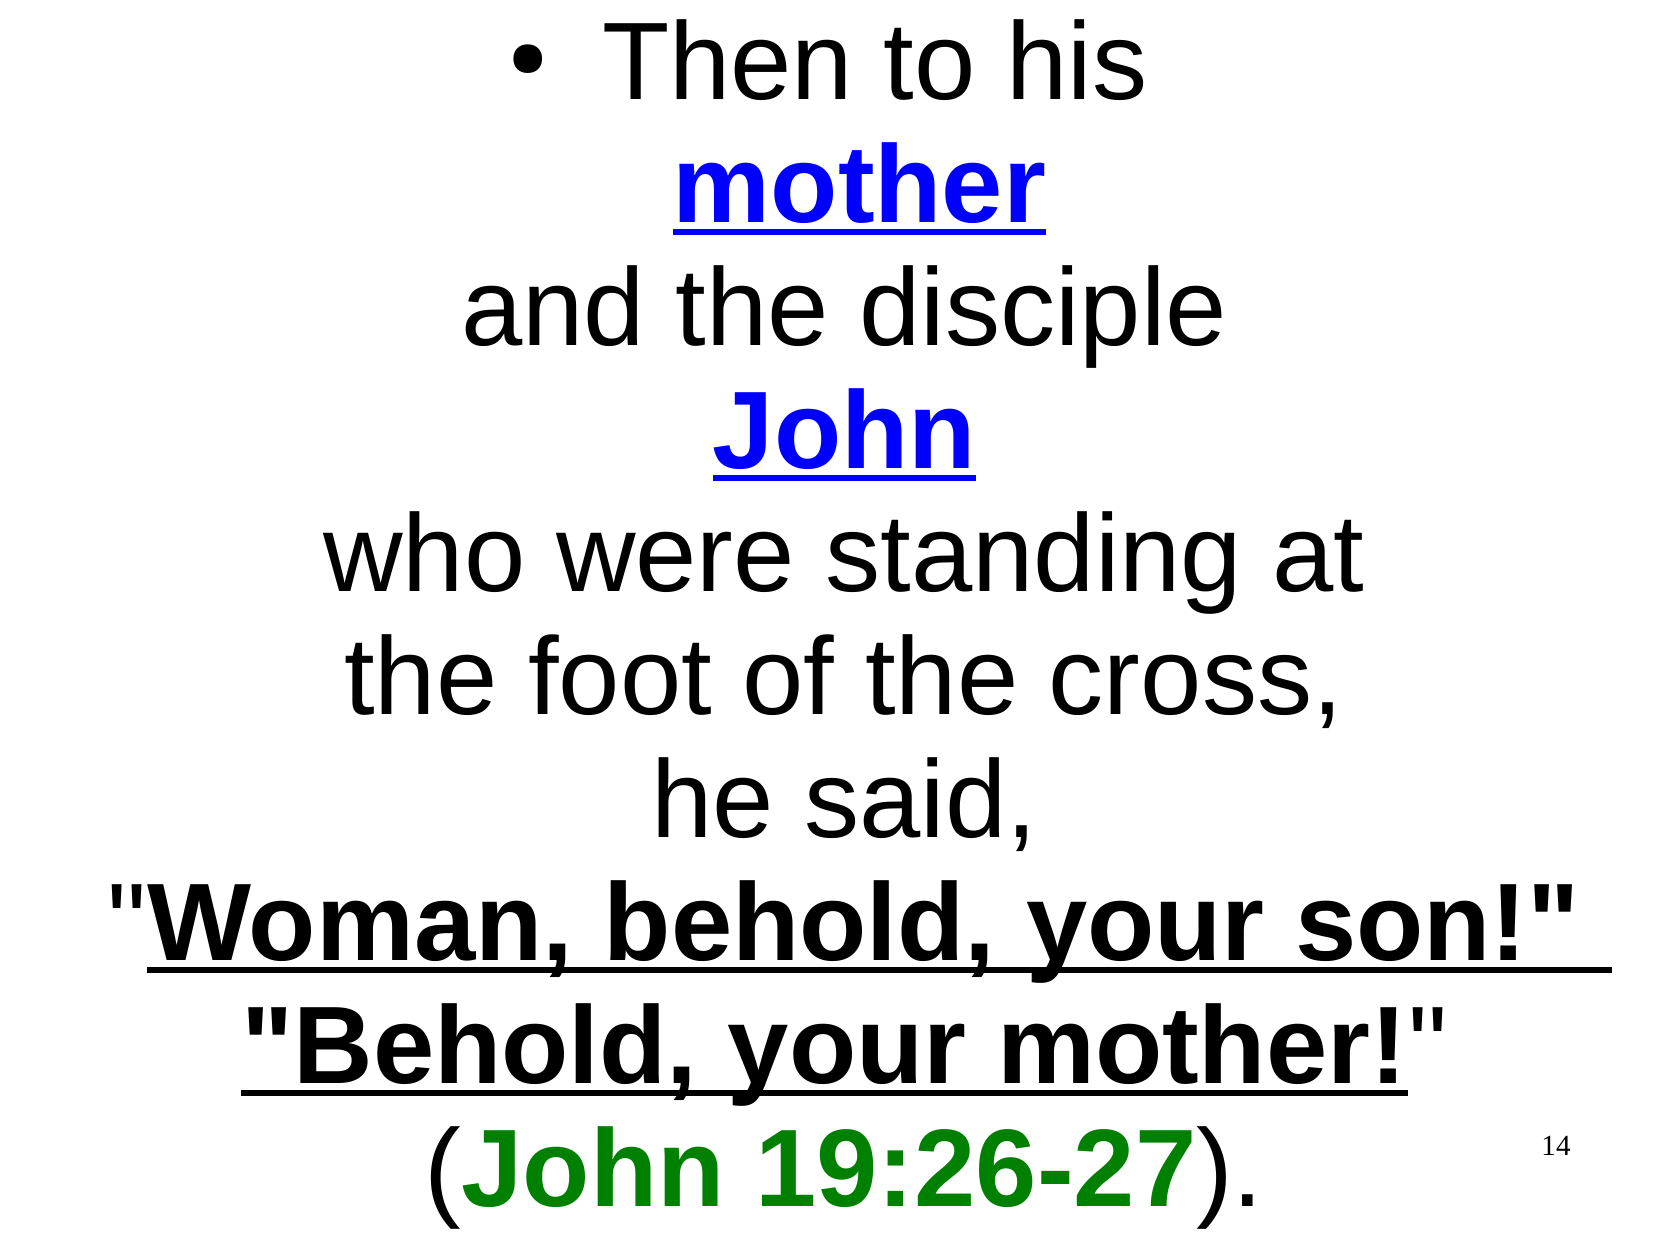

# Then to his mother and the disciple John who were standing at the foot of the cross, he said, "Woman, behold, your son!" "Behold, your mother!" (John 19:26-27).
14